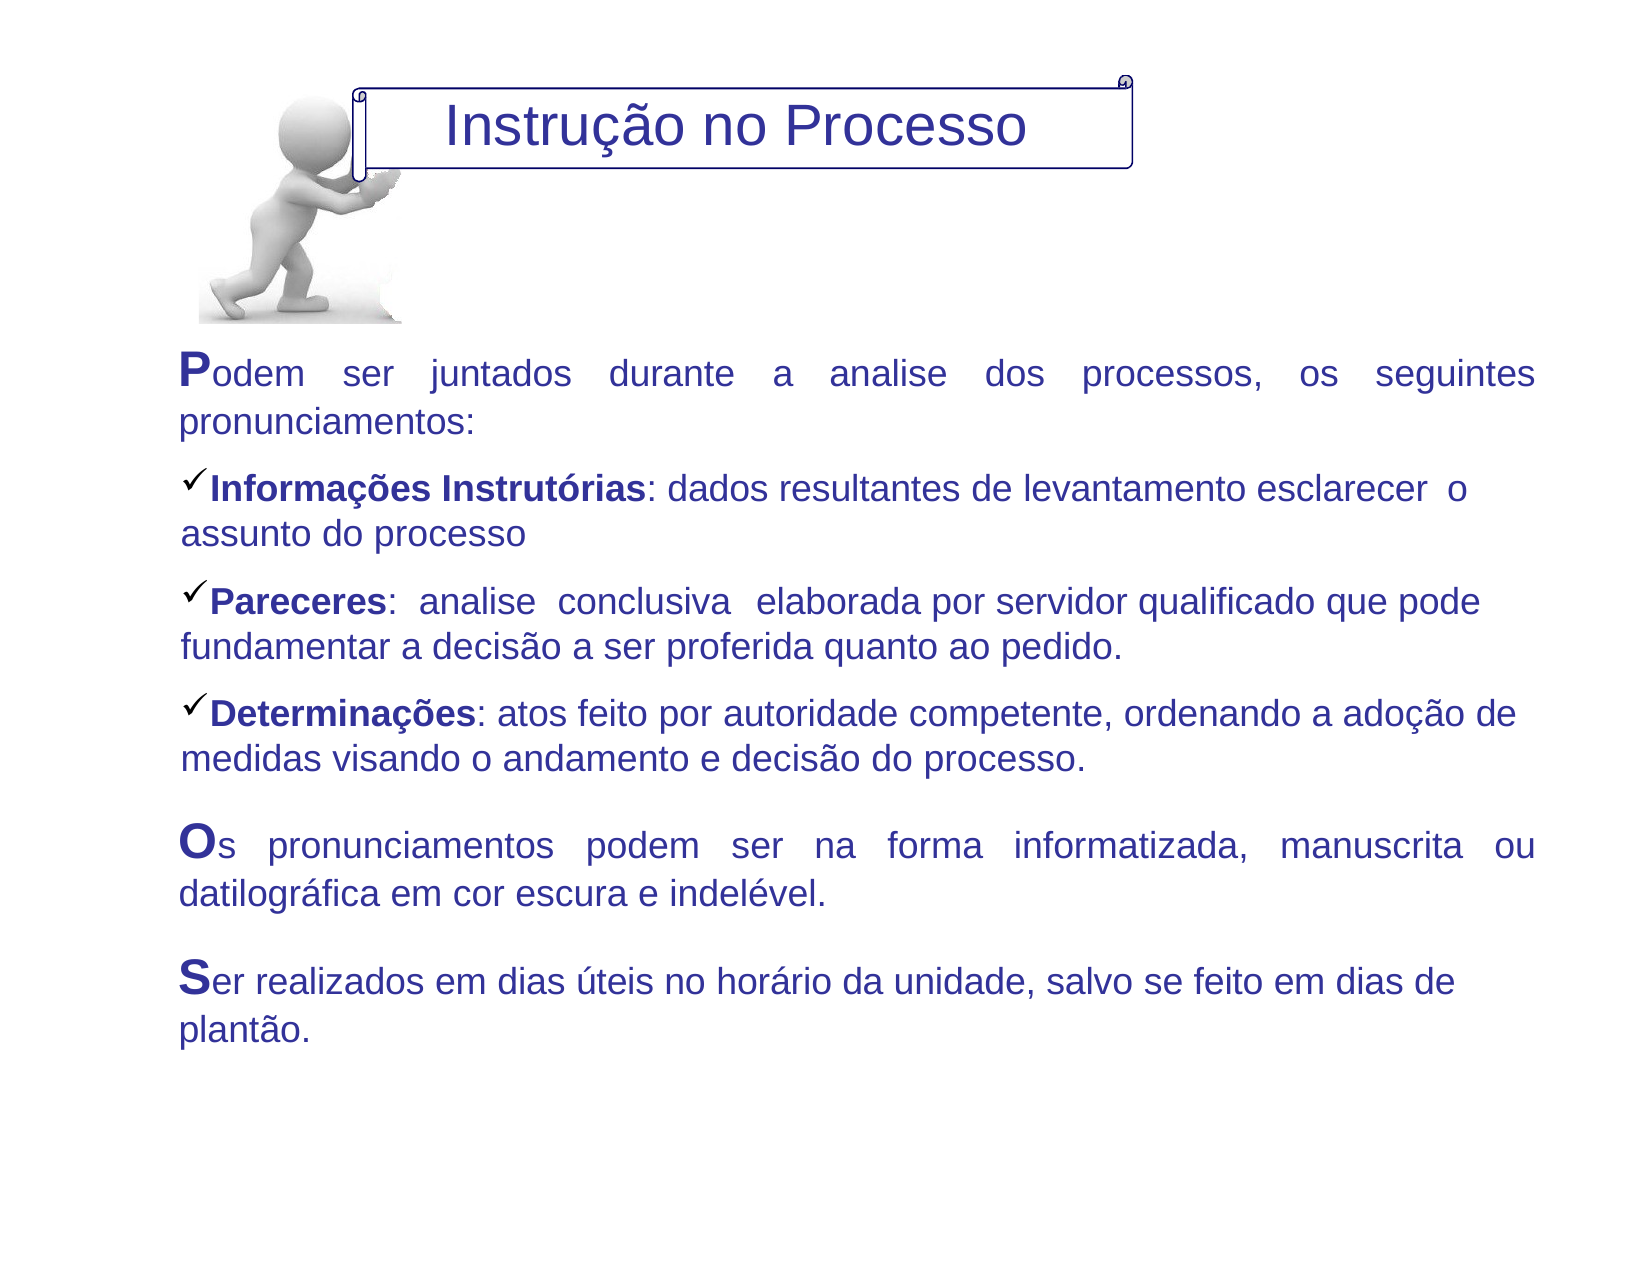

Instrução no Processo
Podem	ser	juntados	durante	a	analise	dos	processos,	os	seguintes
pronunciamentos:
Informações Instrutórias: dados resultantes de levantamento esclarecer o
# assunto do processo
Pareceres: analise conclusiva	elaborada por servidor qualificado que pode fundamentar a decisão a ser proferida quanto ao pedido.
Determinações: atos feito por autoridade competente, ordenando a adoção de medidas visando o andamento e decisão do processo.
Os	pronunciamentos	podem	ser	na	forma	informatizada,	manuscrita	ou
datilográfica em cor escura e indelével.
Ser realizados em dias úteis no horário da unidade, salvo se feito em dias de plantão.